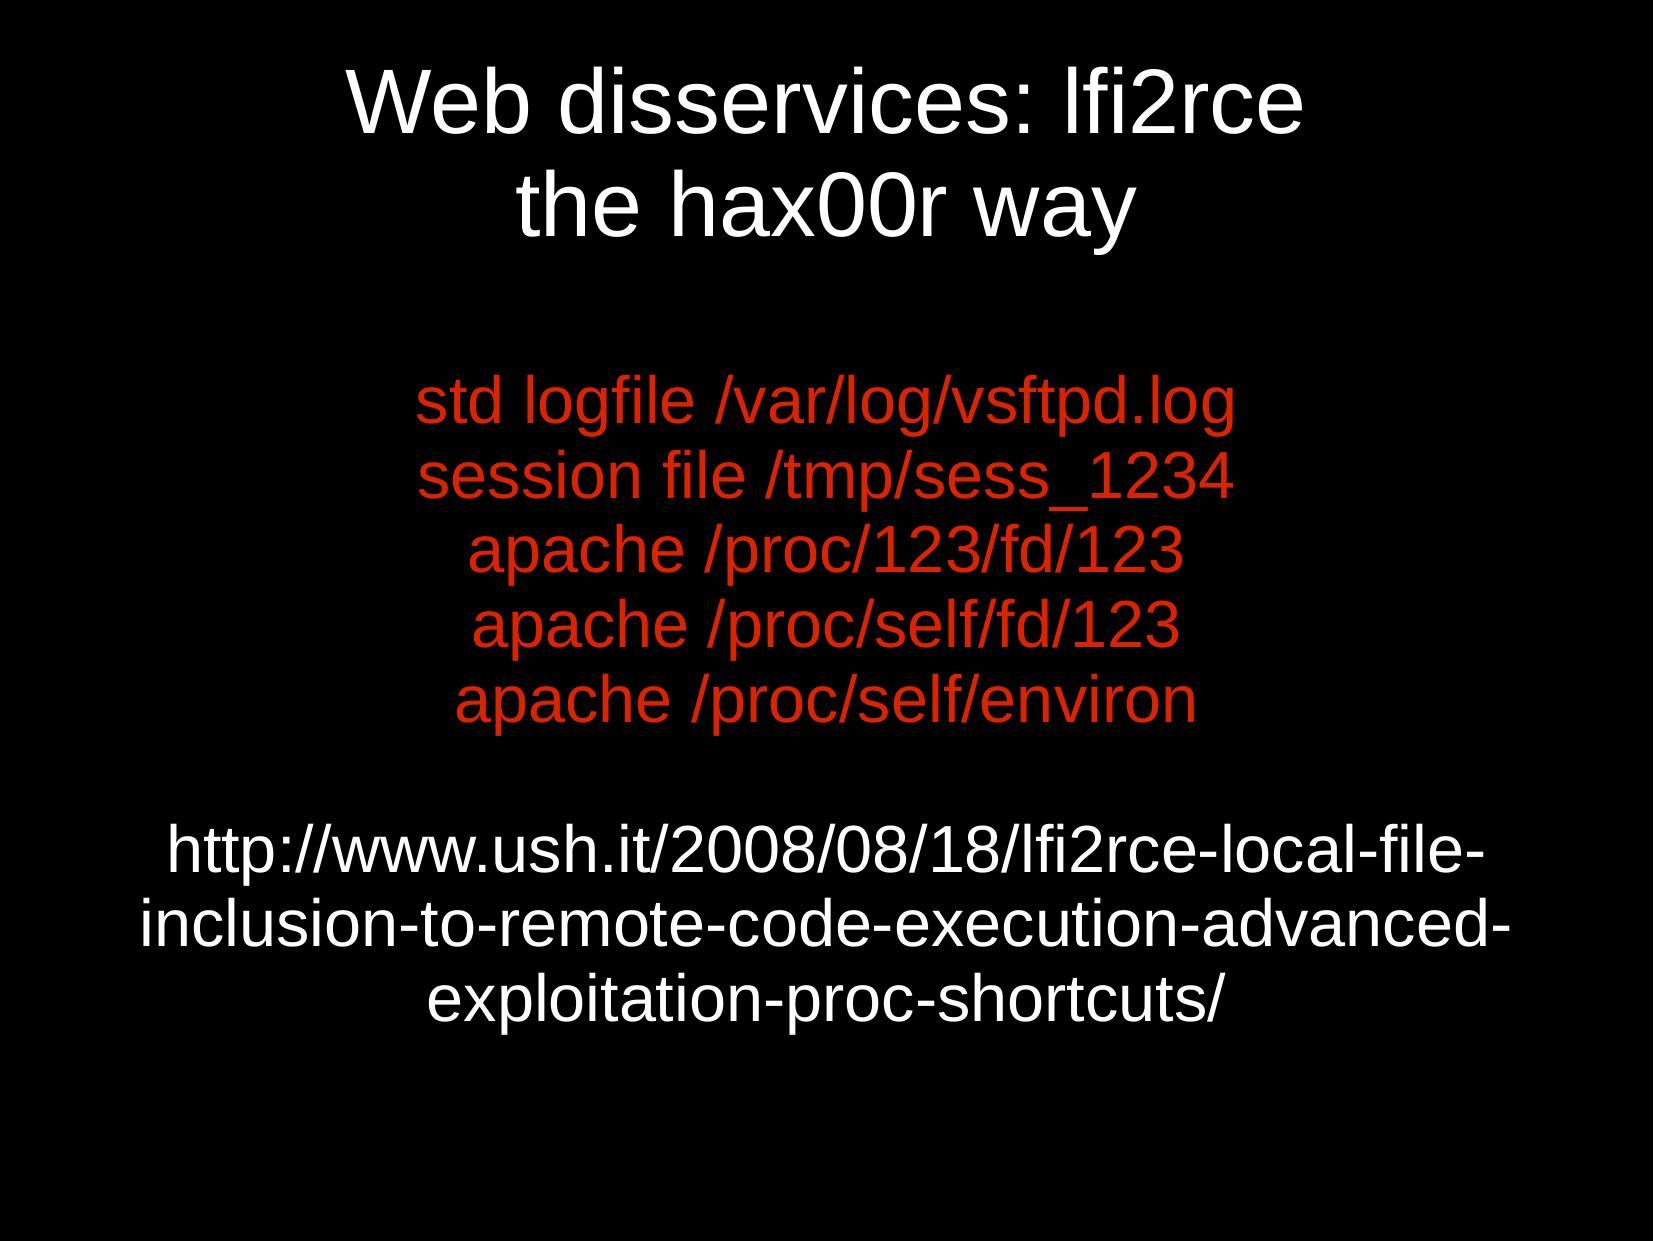

# Web disservices: lfi2rce the hax00r way
std logfile /var/log/vsftpd.log
session file /tmp/sess_1234
apache /proc/123/fd/123
apache /proc/self/fd/123
apache /proc/self/environ
http://www.ush.it/2008/08/18/lfi2rce-local-file-inclusion-to-remote-code-execution-advanced-exploitation-proc-shortcuts/